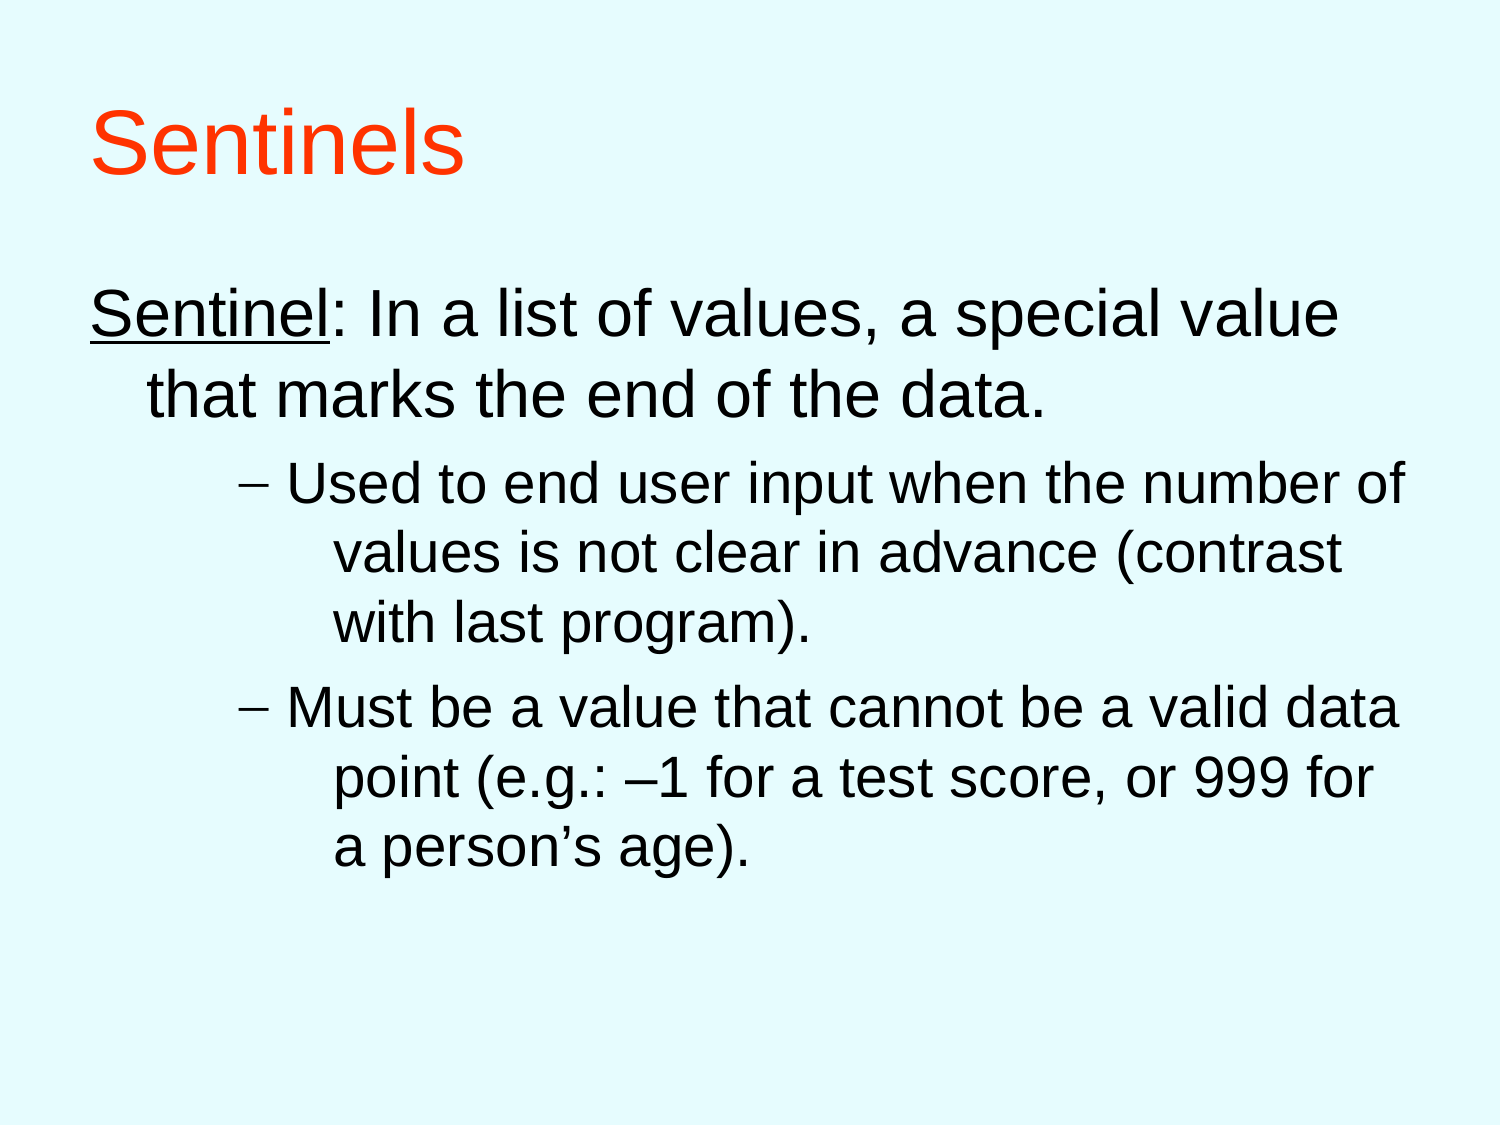

# Sentinels
Sentinel: In a list of values, a special value that marks the end of the data.
Used to end user input when the number of values is not clear in advance (contrast with last program).
Must be a value that cannot be a valid data point (e.g.: –1 for a test score, or 999 for a person’s age).